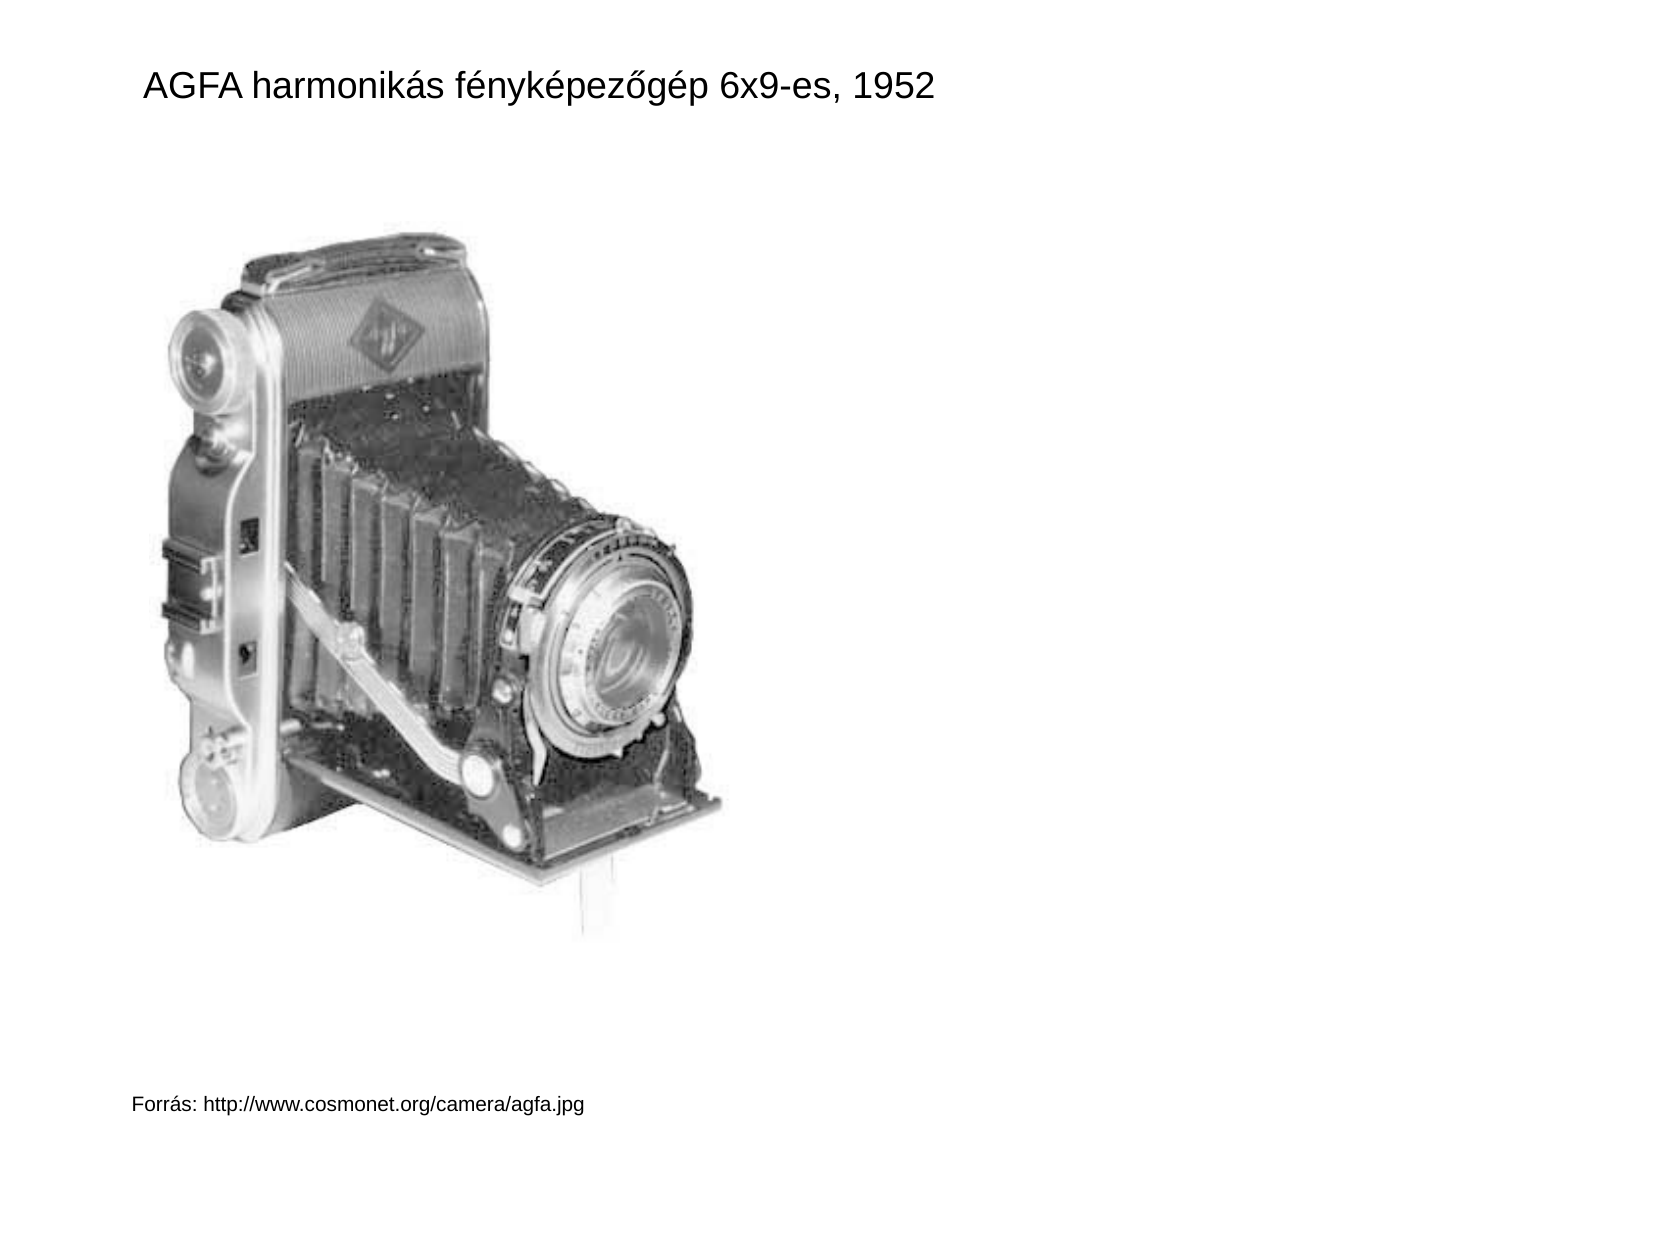

AGFA harmonikás fényképezőgép 6x9-es, 1952
Forrás: http://www.cosmonet.org/camera/agfa.jpg